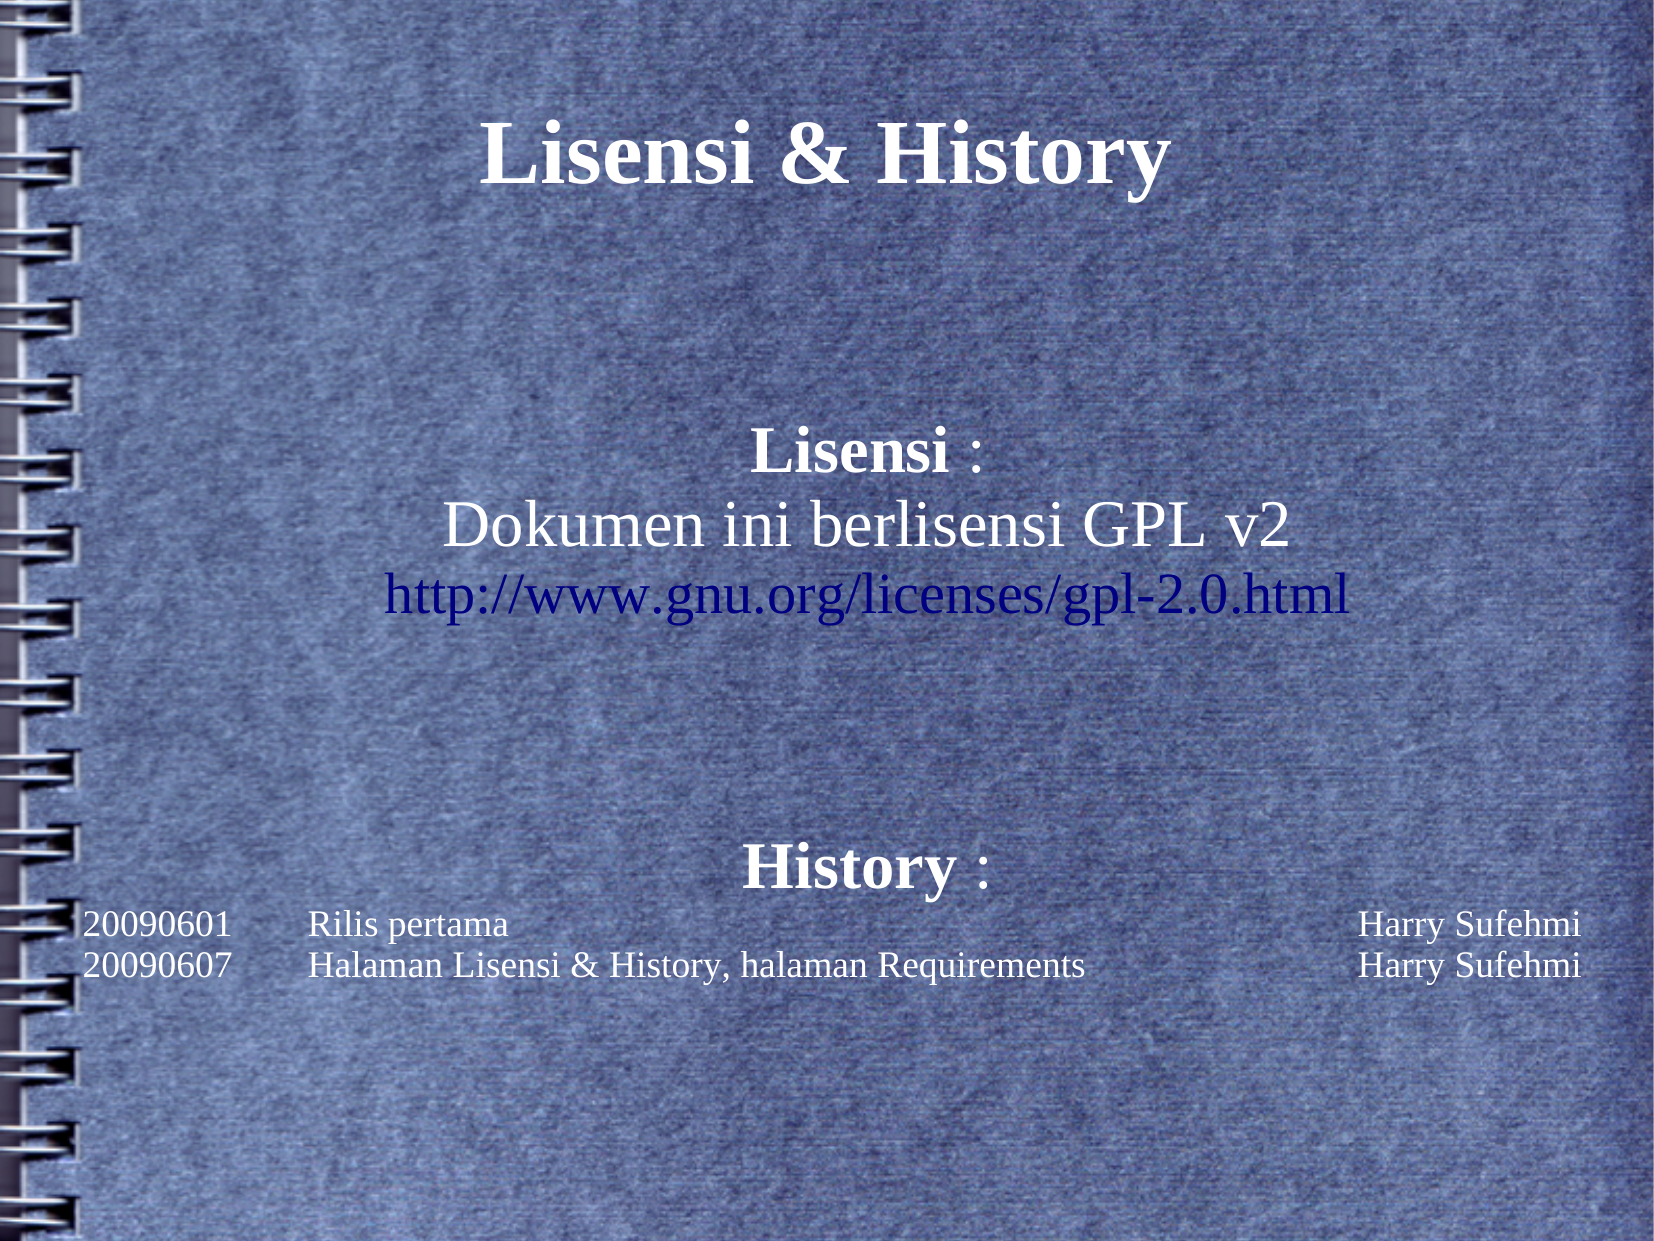

# Lisensi & History
Lisensi :
Dokumen ini berlisensi GPL v2
http://www.gnu.org/licenses/gpl-2.0.html
History :
20090601 	Rilis pertama 												Harry Sufehmi
20090607	Halaman Lisensi & History, halaman Requirements				Harry Sufehmi